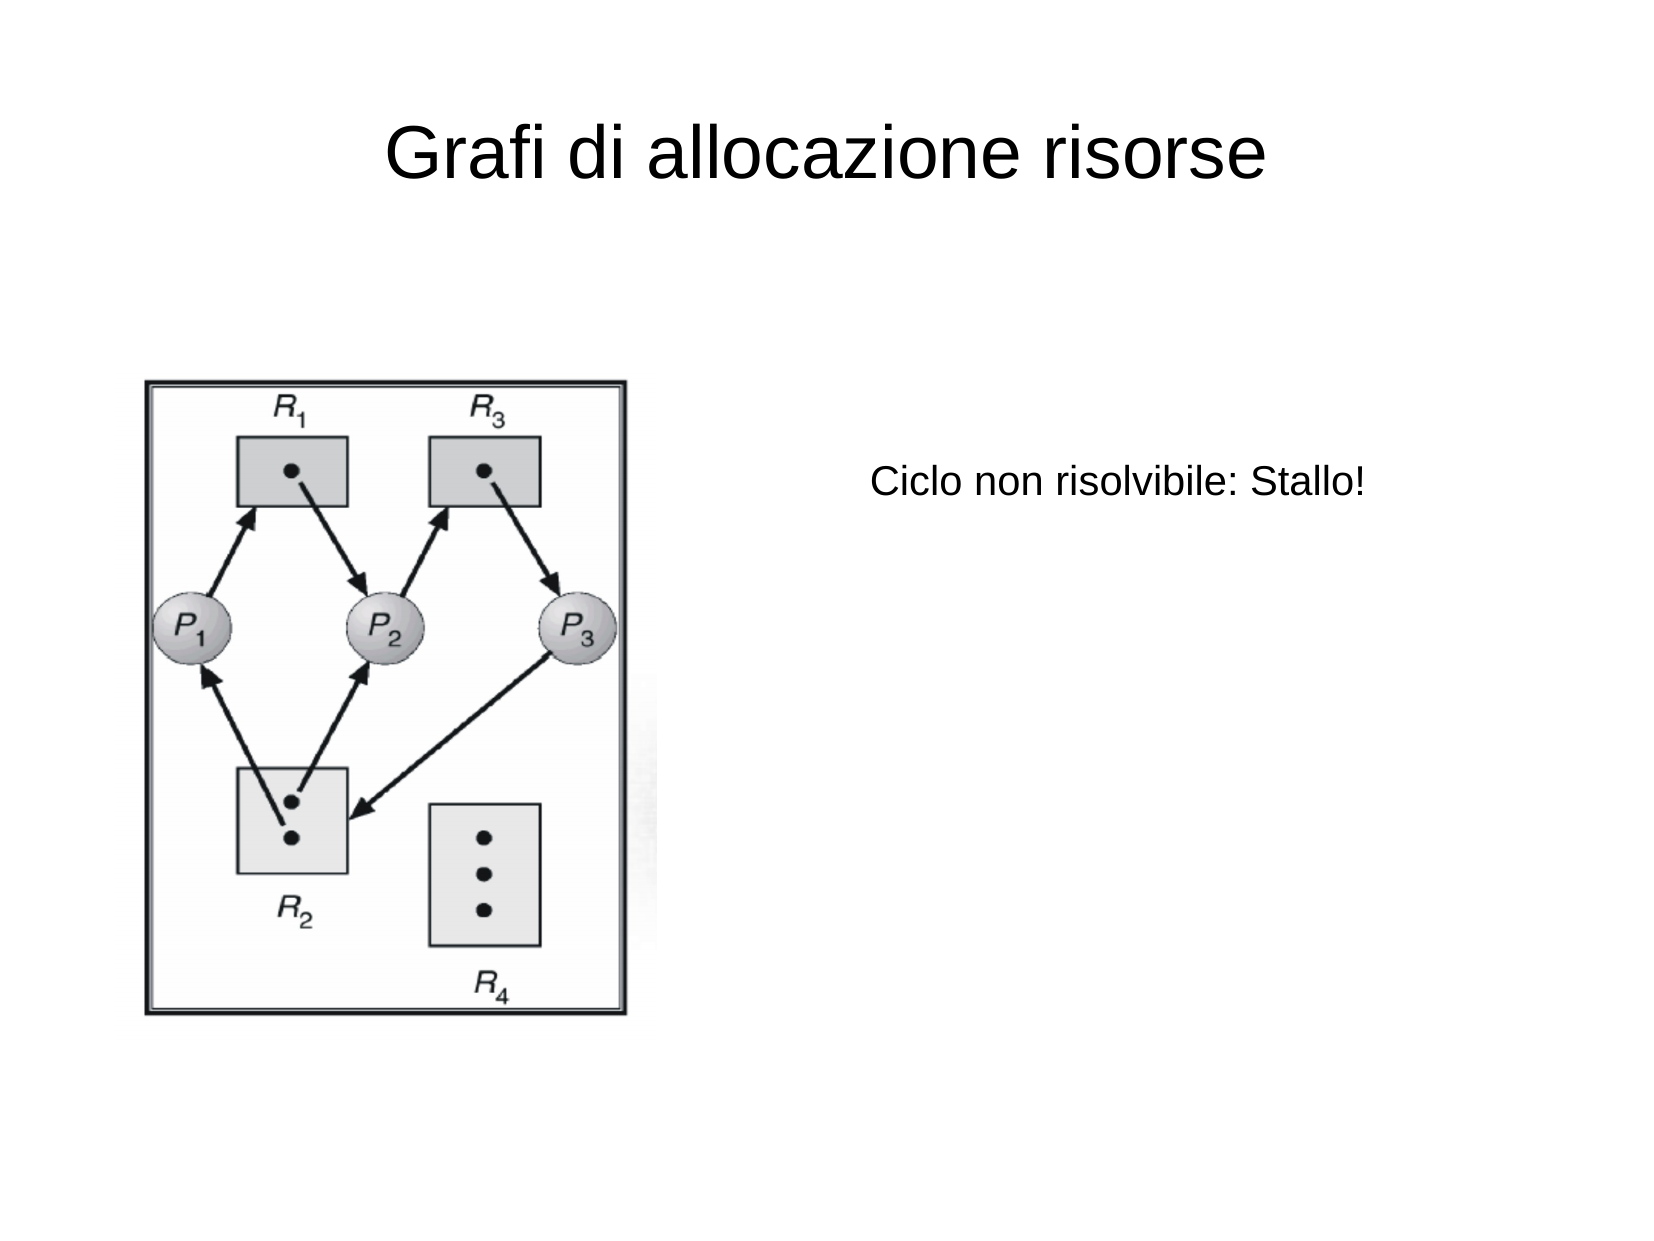

# Grafi di allocazione risorse
Ciclo non risolvibile: Stallo!